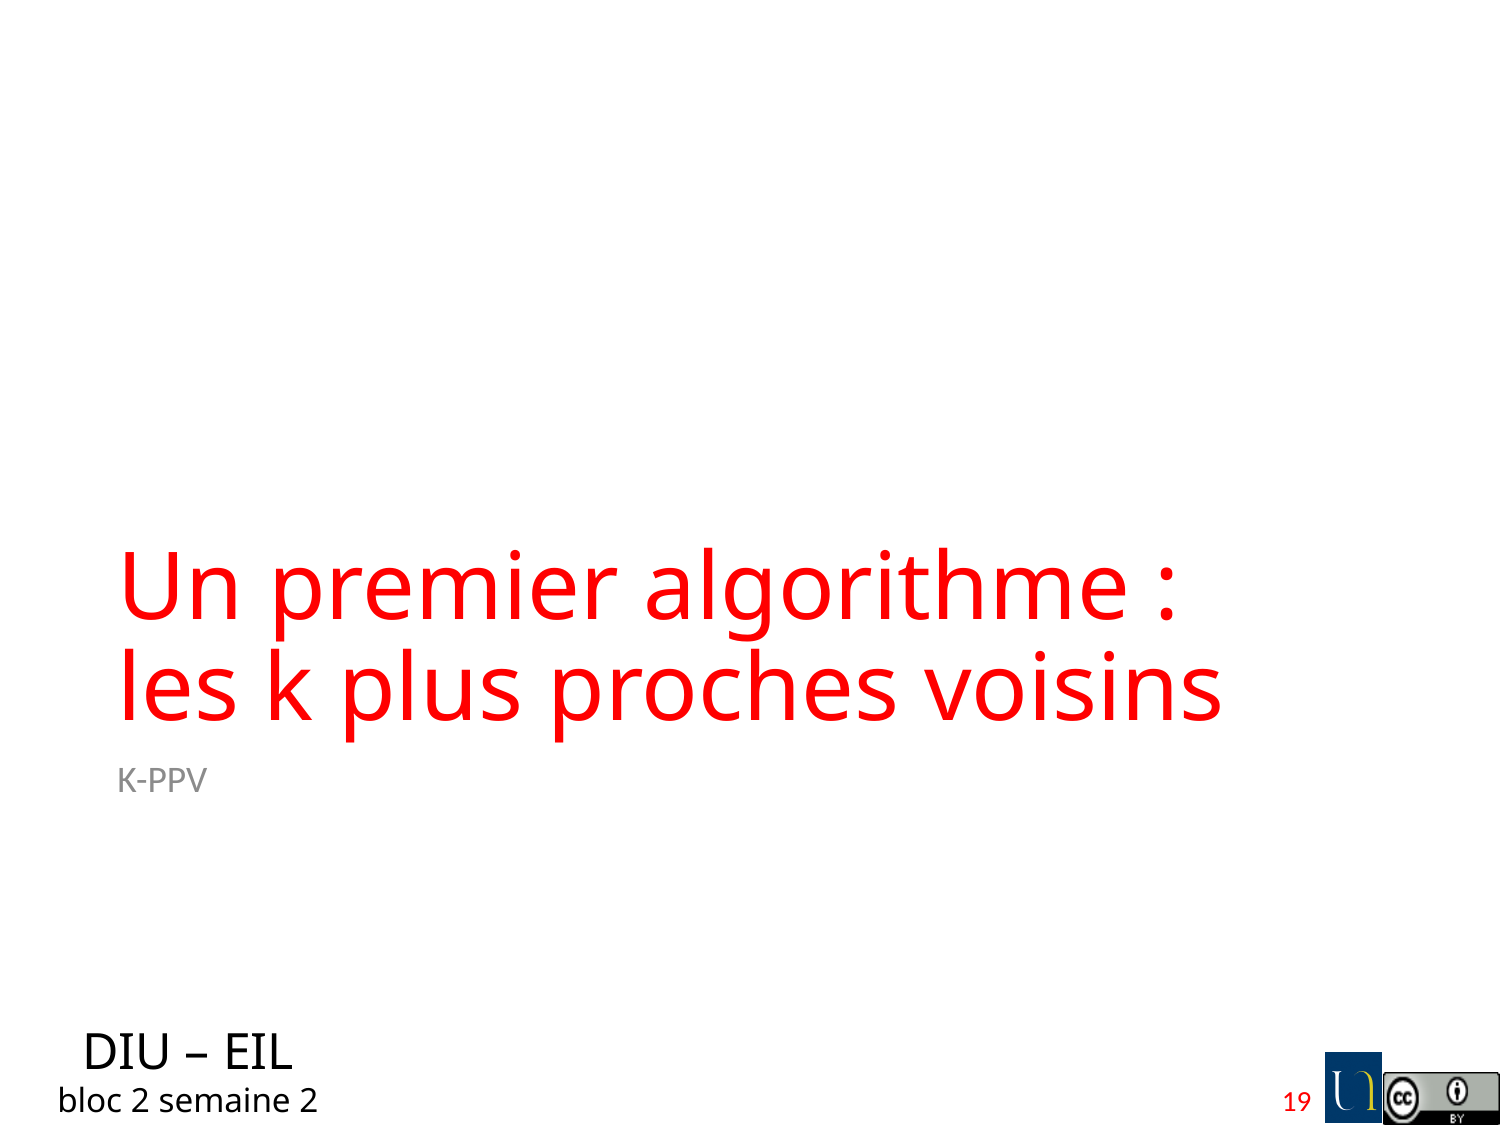

# Un premier algorithme : les k plus proches voisins
K-PPV